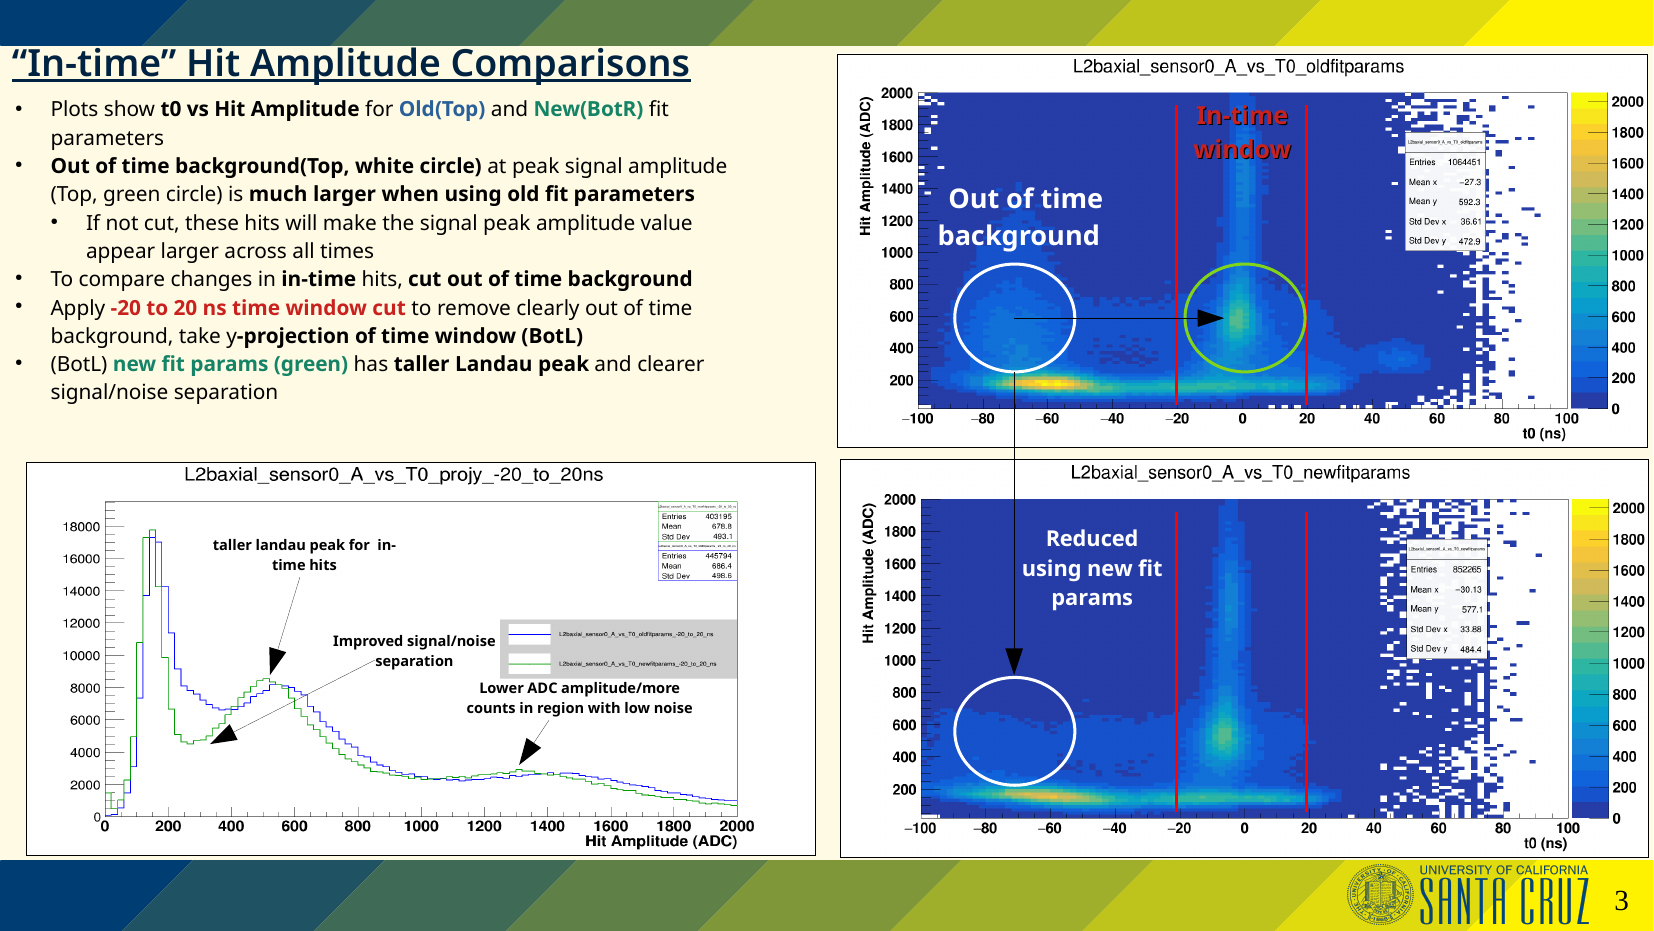

# “In-time” Hit Amplitude Comparisons
Plots show t0 vs Hit Amplitude for Old(Top) and New(BotR) fit parameters
Out of time background(Top, white circle) at peak signal amplitude (Top, green circle) is much larger when using old fit parameters
If not cut, these hits will make the signal peak amplitude value appear larger across all times
To compare changes in in-time hits, cut out of time background
Apply -20 to 20 ns time window cut to remove clearly out of time background, take y-projection of time window (BotL)
(BotL) new fit params (green) has taller Landau peak and clearer signal/noise separation
In-time window
Out of time background
Reduced using new fit params
taller landau peak for in-time hits
Improved signal/noise separation
Lower ADC amplitude/more counts in region with low noise
3